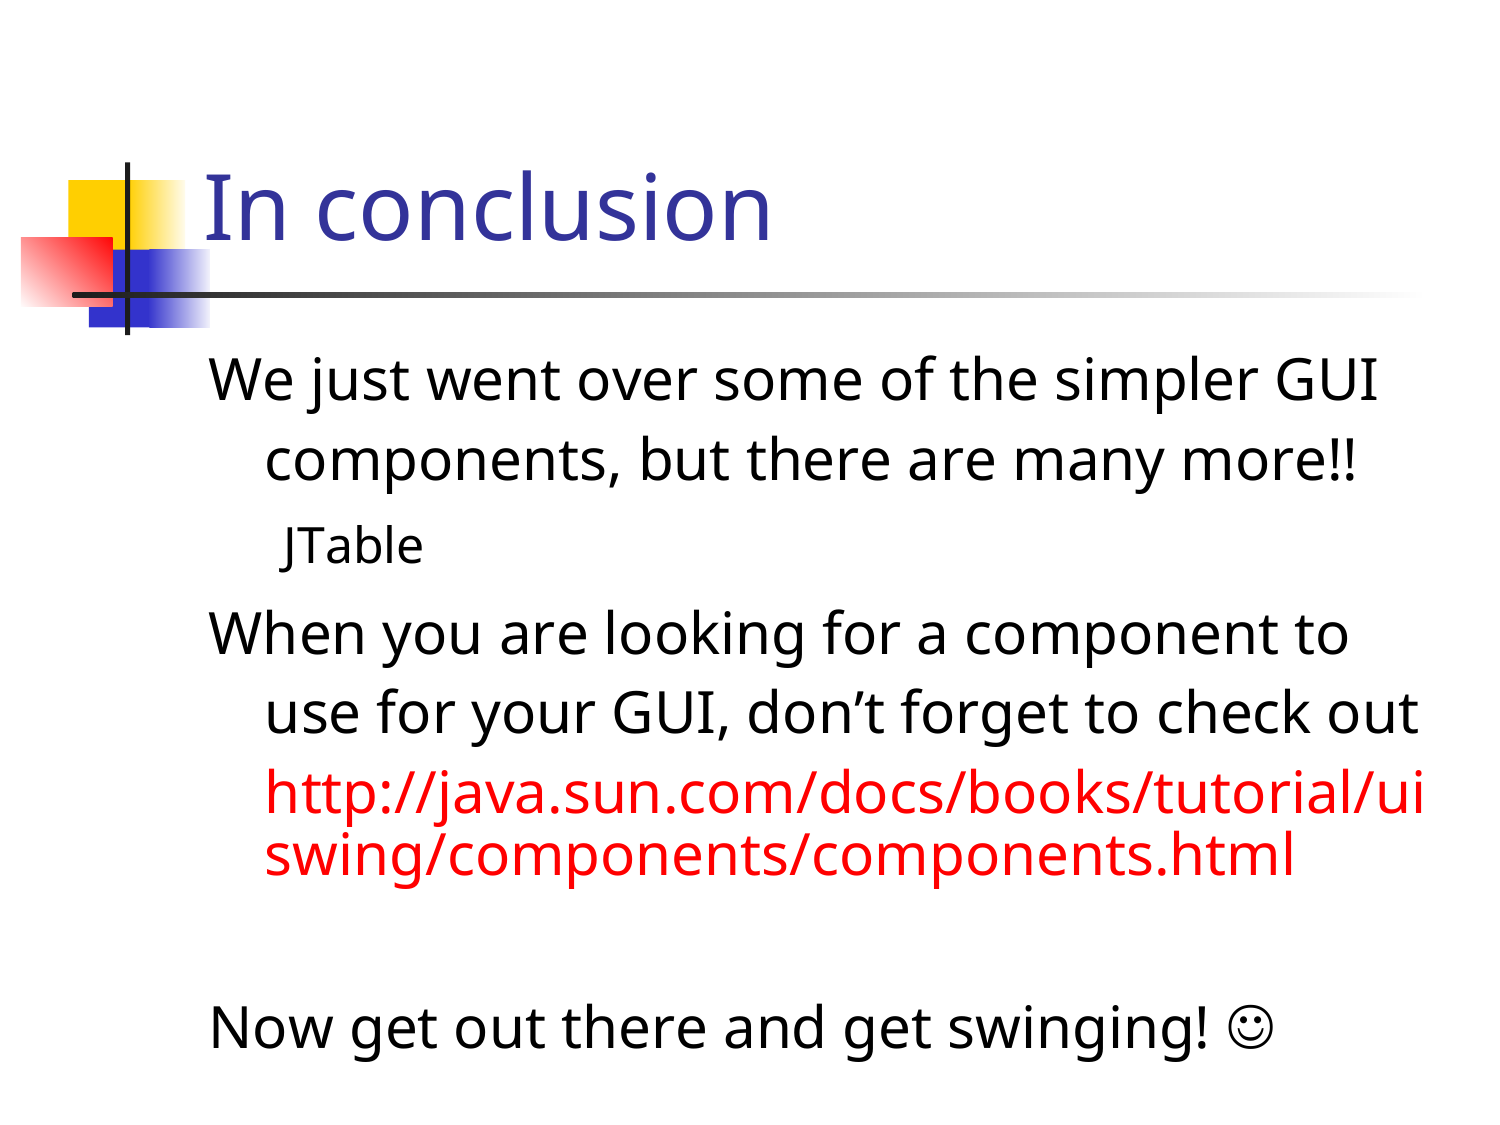

# In conclusion
We just went over some of the simpler GUI components, but there are many more!!
JTable
When you are looking for a component to use for your GUI, don’t forget to check out http://java.sun.com/docs/books/tutorial/uiswing/components/components.html
Now get out there and get swinging! 